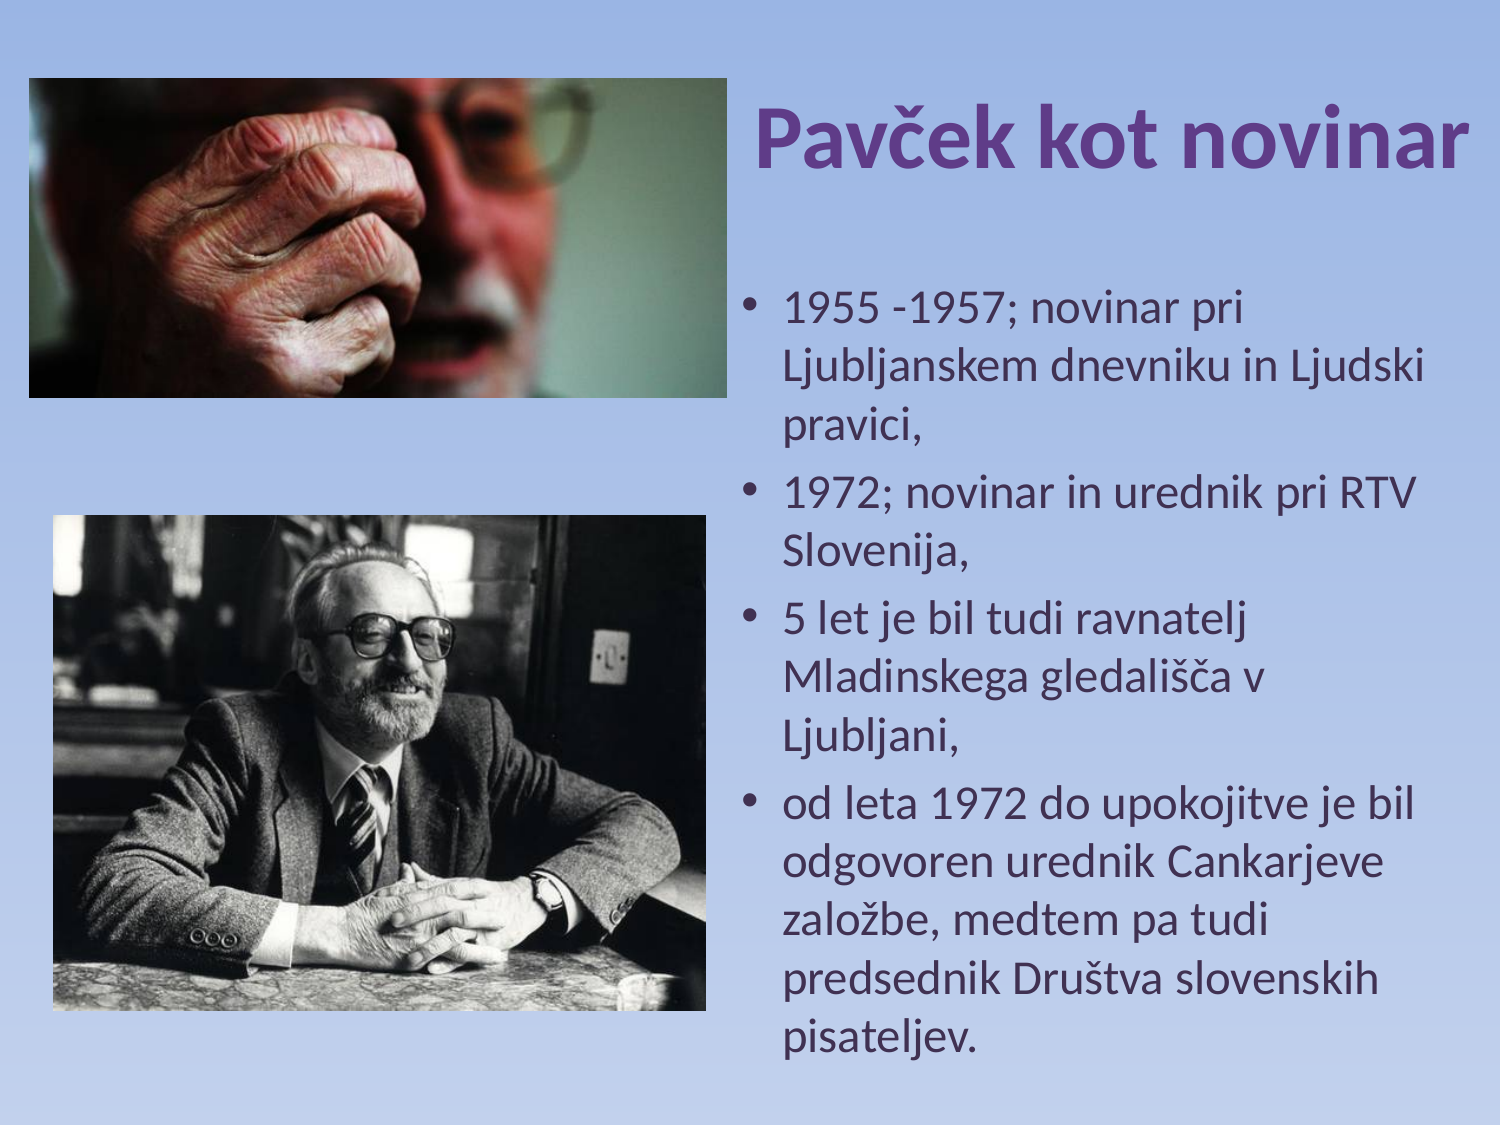

# Pavček kot novinar
1955 -1957; novinar pri Ljubljanskem dnevniku in Ljudski pravici,
1972; novinar in urednik pri RTV Slovenija,
5 let je bil tudi ravnatelj Mladinskega gledališča v Ljubljani,
od leta 1972 do upokojitve je bil odgovoren urednik Cankarjeve založbe, medtem pa tudi predsednik Društva slovenskih pisateljev.